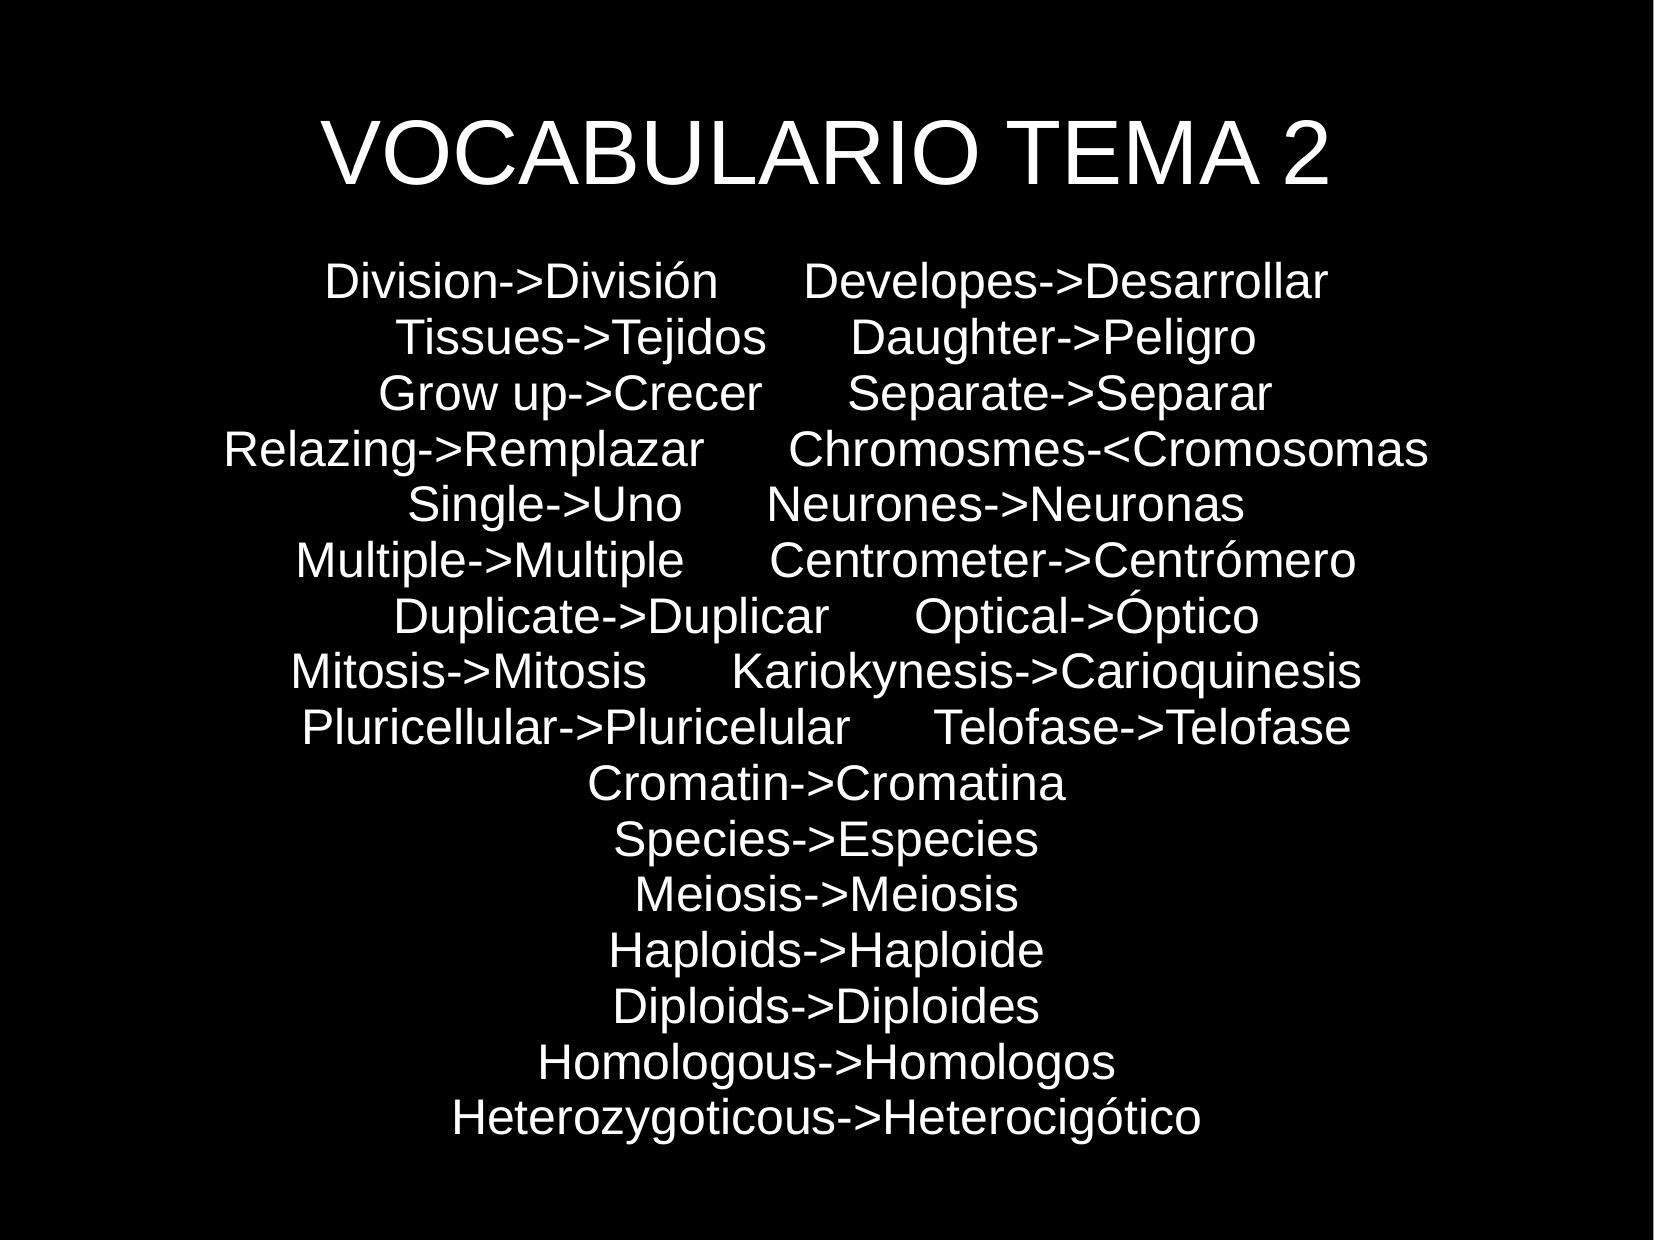

# VOCABULARIO TEMA 2
Division->División Developes->Desarrollar
Tissues->Tejidos Daughter->Peligro
Grow up->Crecer Separate->Separar
Relazing->Remplazar Chromosmes-<Cromosomas
Single->Uno Neurones->Neuronas
Multiple->Multiple Centrometer->Centrómero
Duplicate->Duplicar Optical->Óptico
Mitosis->Mitosis Kariokynesis->Carioquinesis
Pluricellular->Pluricelular Telofase->Telofase
Cromatin->Cromatina
Species->Especies
Meiosis->Meiosis
Haploids->Haploide
Diploids->Diploides
Homologous->Homologos
Heterozygoticous->Heterocigótico